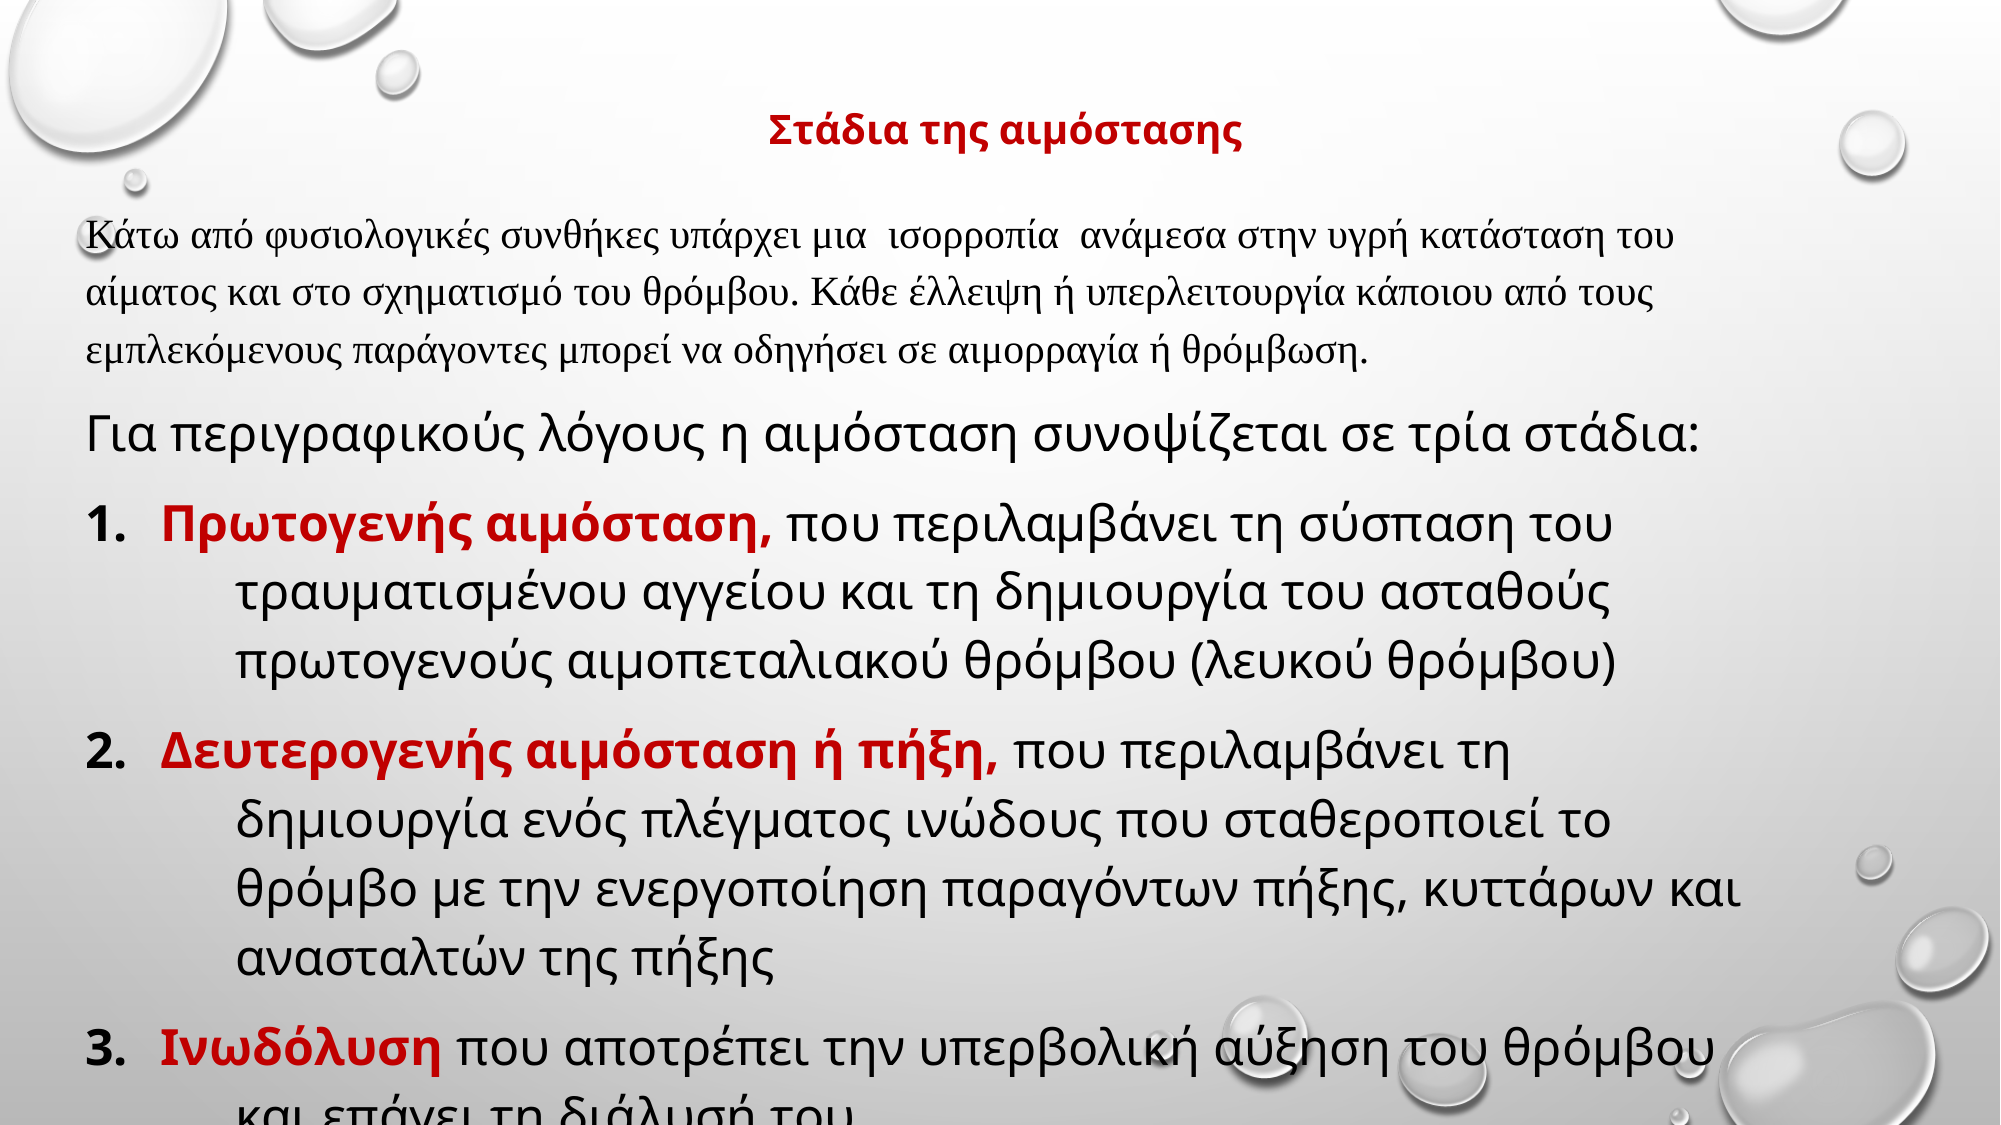

# Στάδια της αιμόστασης
Κάτω από φυσιολογικές συνθήκες υπάρχει μια ισορροπία ανάμεσα στην υγρή κατάσταση του αίματος και στο σχηματισμό του θρόμβου. Κάθε έλλειψη ή υπερλειτουργία κάποιου από τους εμπλεκόμενους παράγοντες μπορεί να οδηγήσει σε αιμορραγία ή θρόμβωση.
Για περιγραφικούς λόγους η αιμόσταση συνοψίζεται σε τρία στάδια:
Πρωτογενής αιμόσταση, που περιλαμβάνει τη σύσπαση του τραυματισμένου αγγείου και τη δημιουργία του ασταθούς πρωτογενούς αιμοπεταλιακού θρόμβου (λευκού θρόμβου)
Δευτερογενής αιμόσταση ή πήξη, που περιλαμβάνει τη δημιουργία ενός πλέγματος ινώδους που σταθεροποιεί το θρόμβο με την ενεργοποίηση παραγόντων πήξης, κυττάρων και ανασταλτών της πήξης
Ινωδόλυση που αποτρέπει την υπερβολική αύξηση του θρόμβου και επάγει τη διάλυσή του